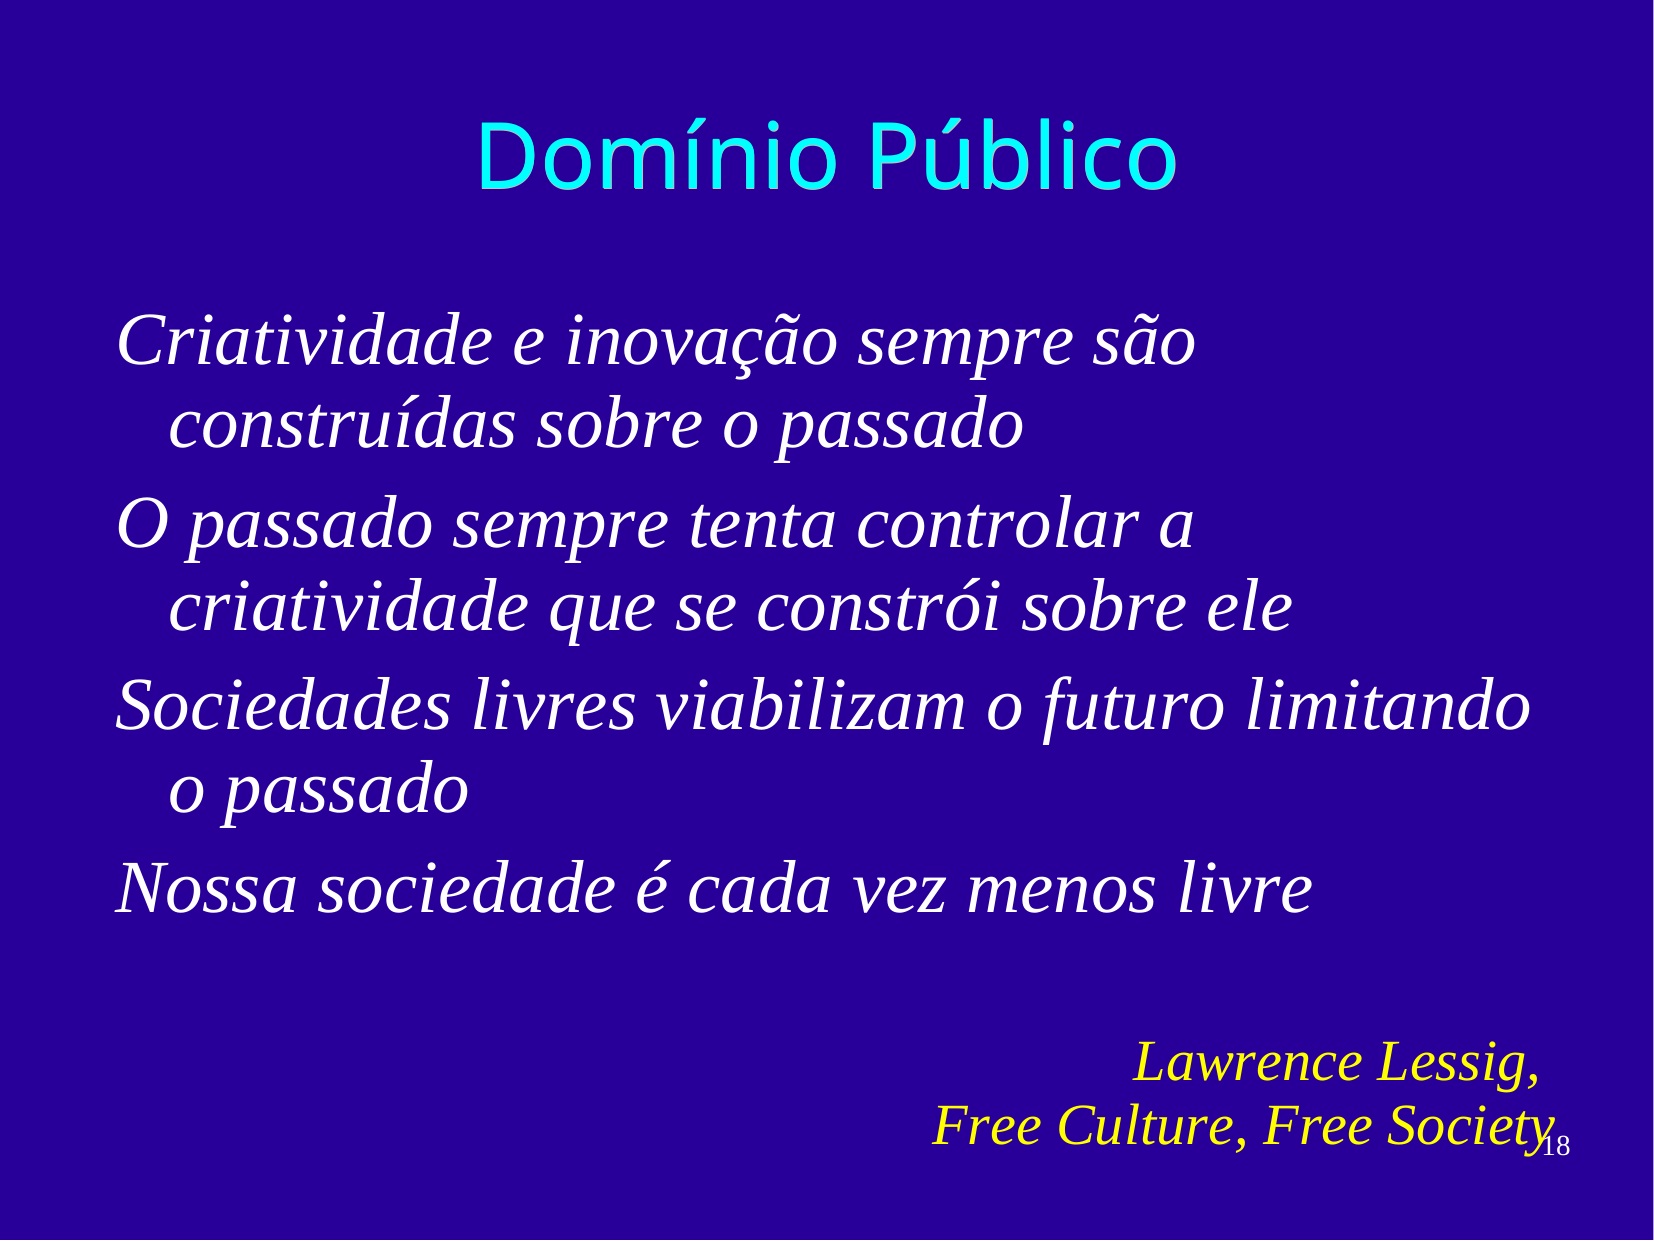

# Domínio Público
Criatividade e inovação sempre são construídas sobre o passado
O passado sempre tenta controlar a criatividade que se constrói sobre ele
Sociedades livres viabilizam o futuro limitando o passado
Nossa sociedade é cada vez menos livre
Lawrence Lessig,
Free Culture, Free Society
18